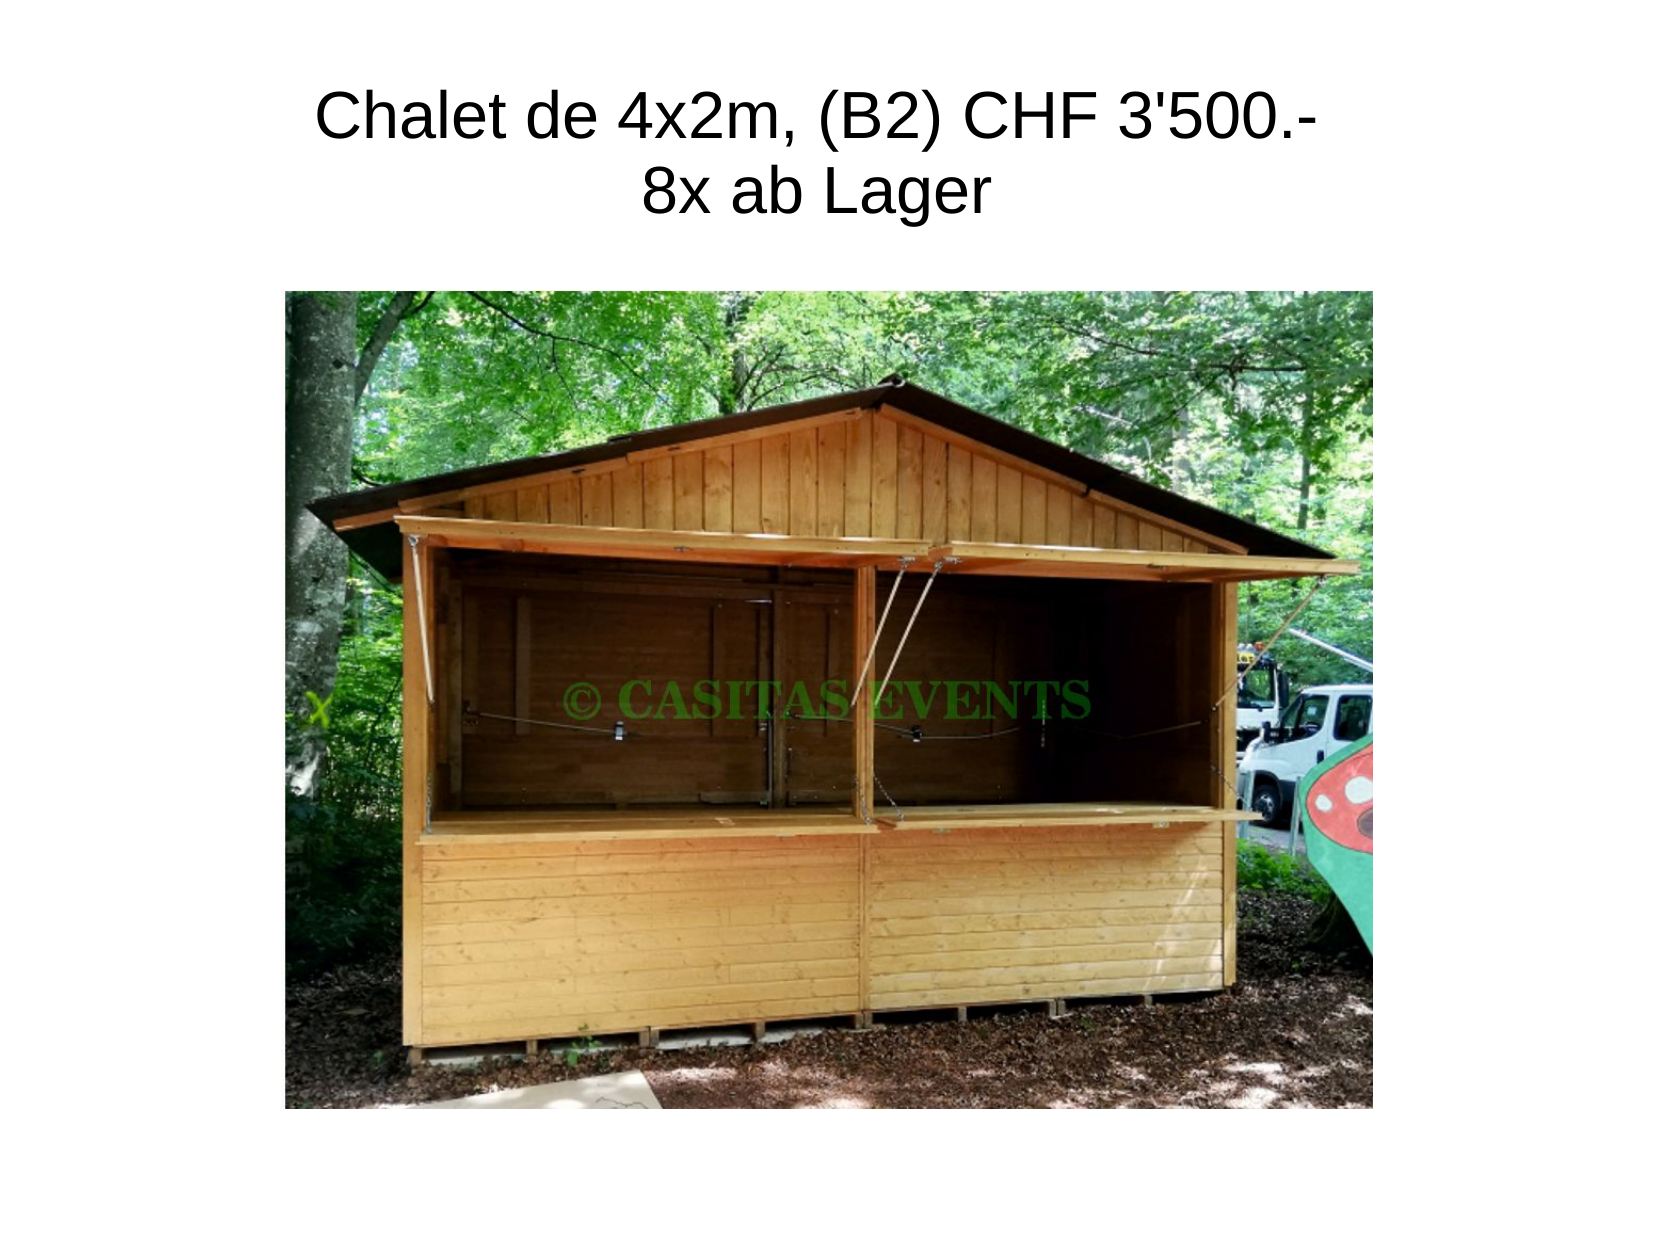

# Chalet de 4x2m, (B2) CHF 3'500.- 8x ab Lager